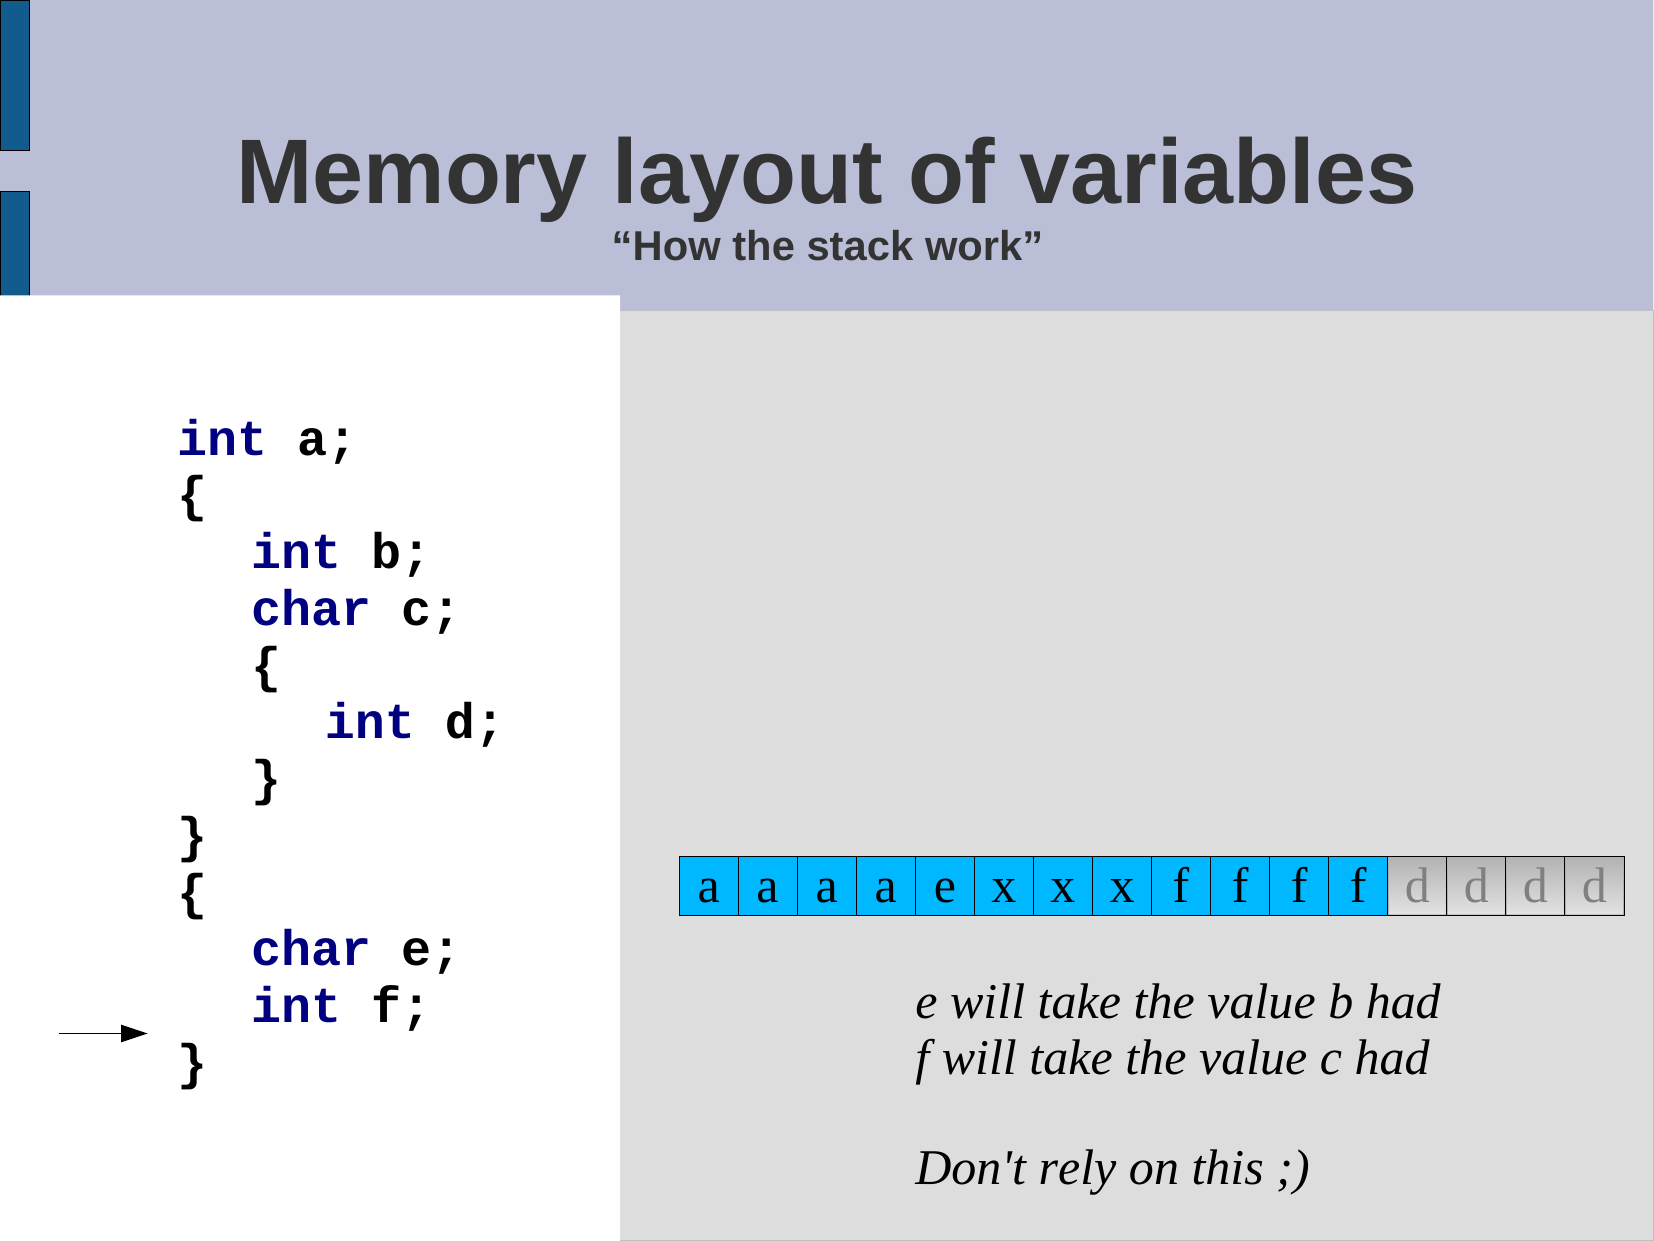

# Memory layout of variables “How the stack work”
int a;
{
	int b;
	char c;
	{
		int d;
	}
}
{
	char e;
	int f;
}
a
a
a
a
e
x
x
x
f
f
f
f
d
d
d
d
e will take the value b had
f will take the value c had
Don't rely on this ;)